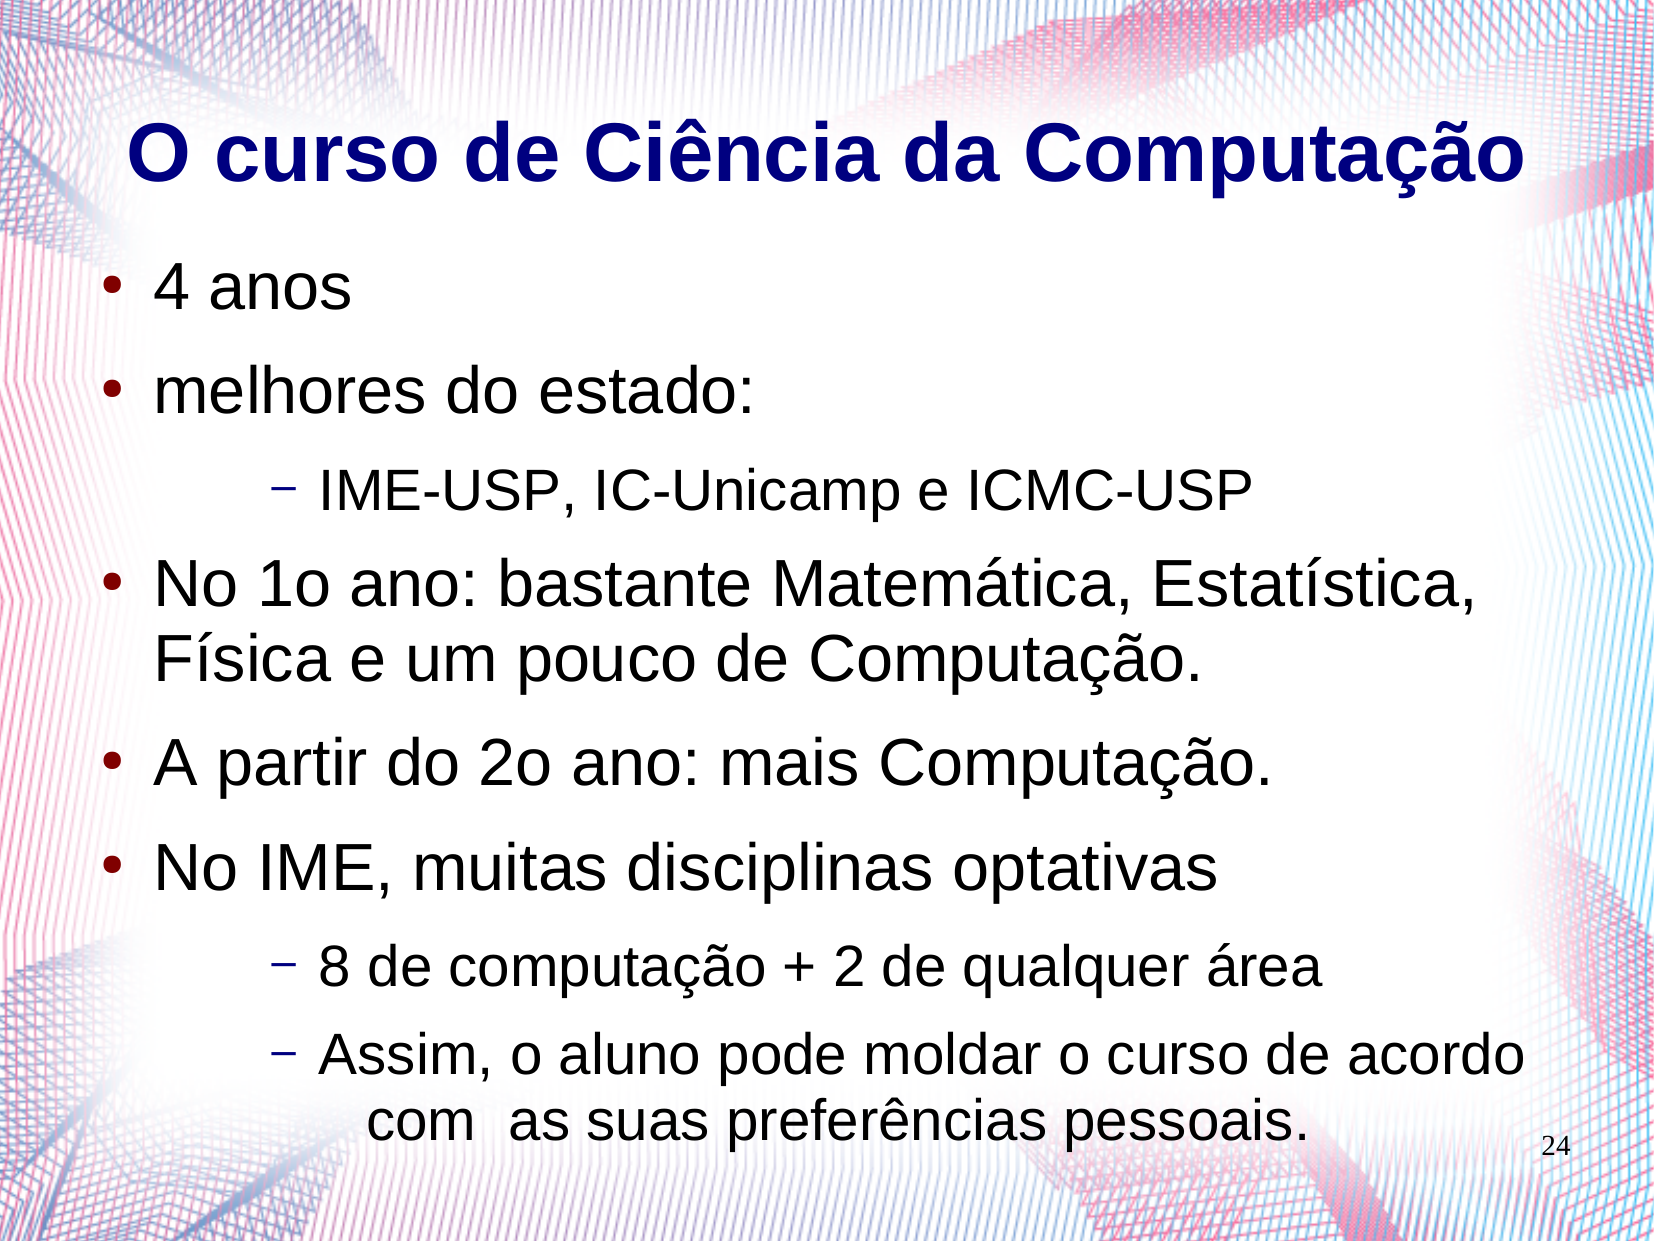

# O curso de Ciência da Computação
4 anos
melhores do estado:
IME-USP, IC-Unicamp e ICMC-USP
No 1o ano: bastante Matemática, Estatística, Física e um pouco de Computação.
A partir do 2o ano: mais Computação.
No IME, muitas disciplinas optativas
8 de computação + 2 de qualquer área
Assim, o aluno pode moldar o curso de acordo com as suas preferências pessoais.
24